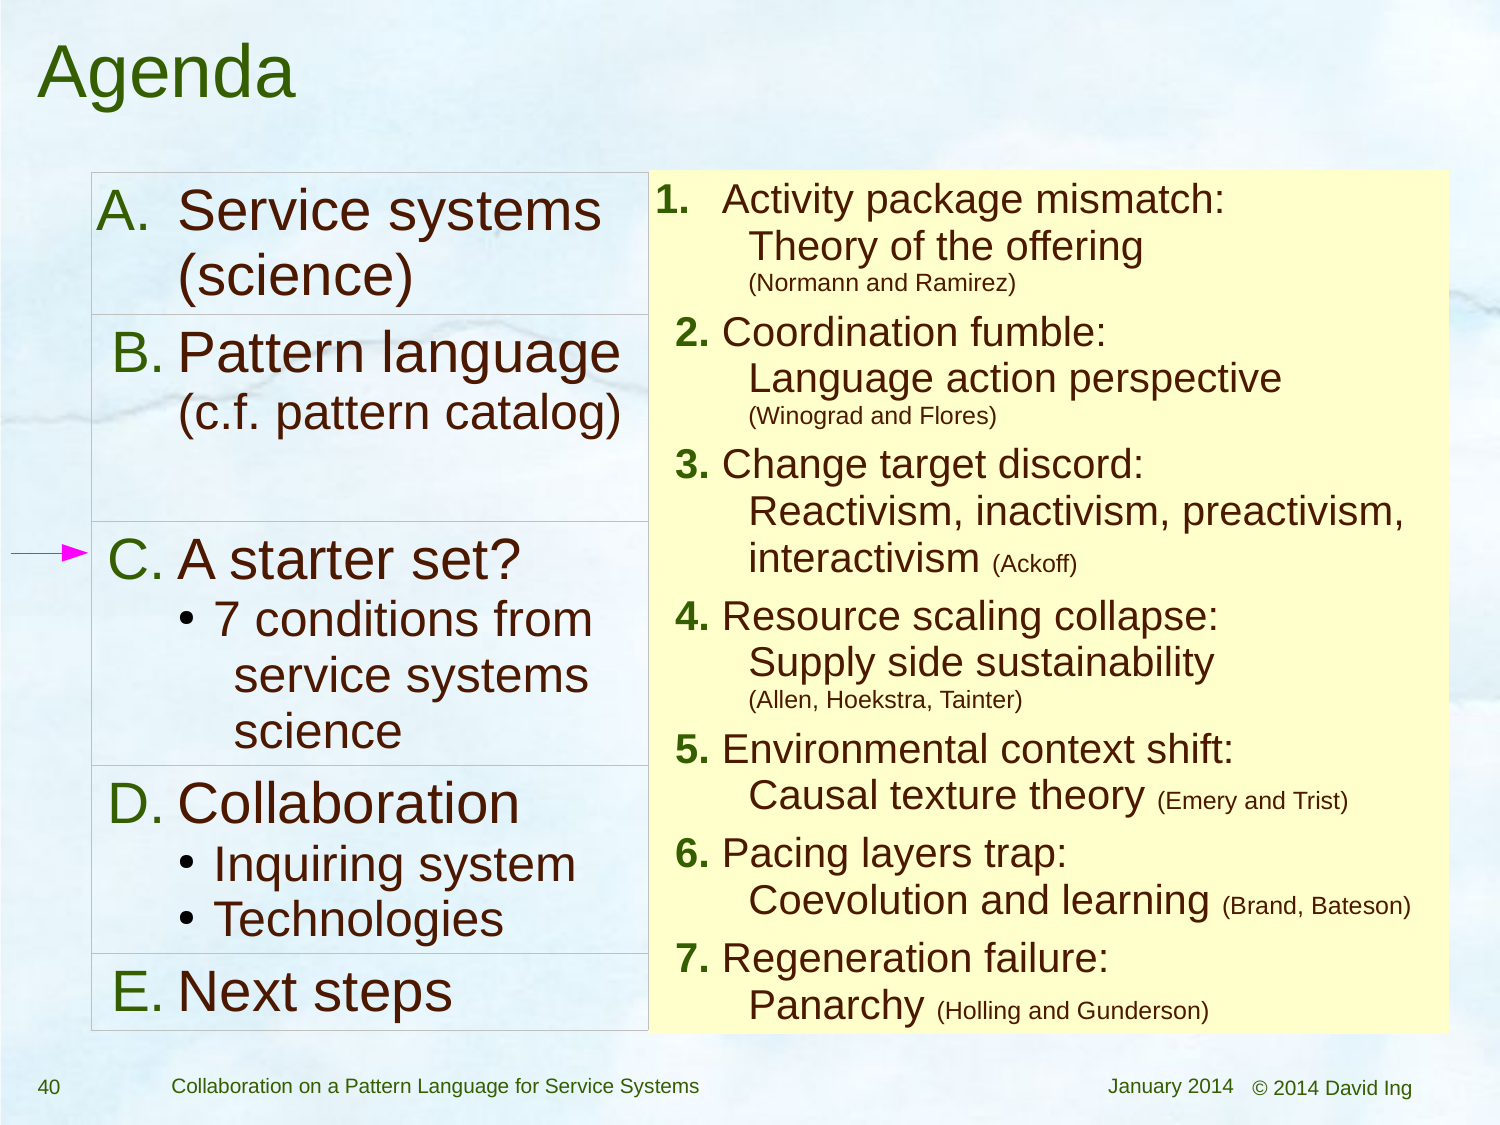

# Agenda
| 1. | Activity package mismatch: Theory of the offering (Normann and Ramirez) |
| --- | --- |
| 2. | Coordination fumble: Language action perspective (Winograd and Flores) |
| 3. | Change target discord: Reactivism, inactivism, preactivism, interactivism (Ackoff) |
| 4. | Resource scaling collapse: Supply side sustainability (Allen, Hoekstra, Tainter) |
| 5. | Environmental context shift: Causal texture theory (Emery and Trist) |
| 6. | Pacing layers trap: Coevolution and learning (Brand, Bateson) |
| 7. | Regeneration failure: Panarchy (Holling and Gunderson) |
| A. | Service systems (science) |
| --- | --- |
| B. | Pattern language (c.f. pattern catalog) |
| C. | A starter set? 7 conditions from service systems science |
| D. | Collaboration Inquiring system Technologies |
| E. | Next steps |
Collaboration on a Pattern Language for Service Systems
January 2014
40